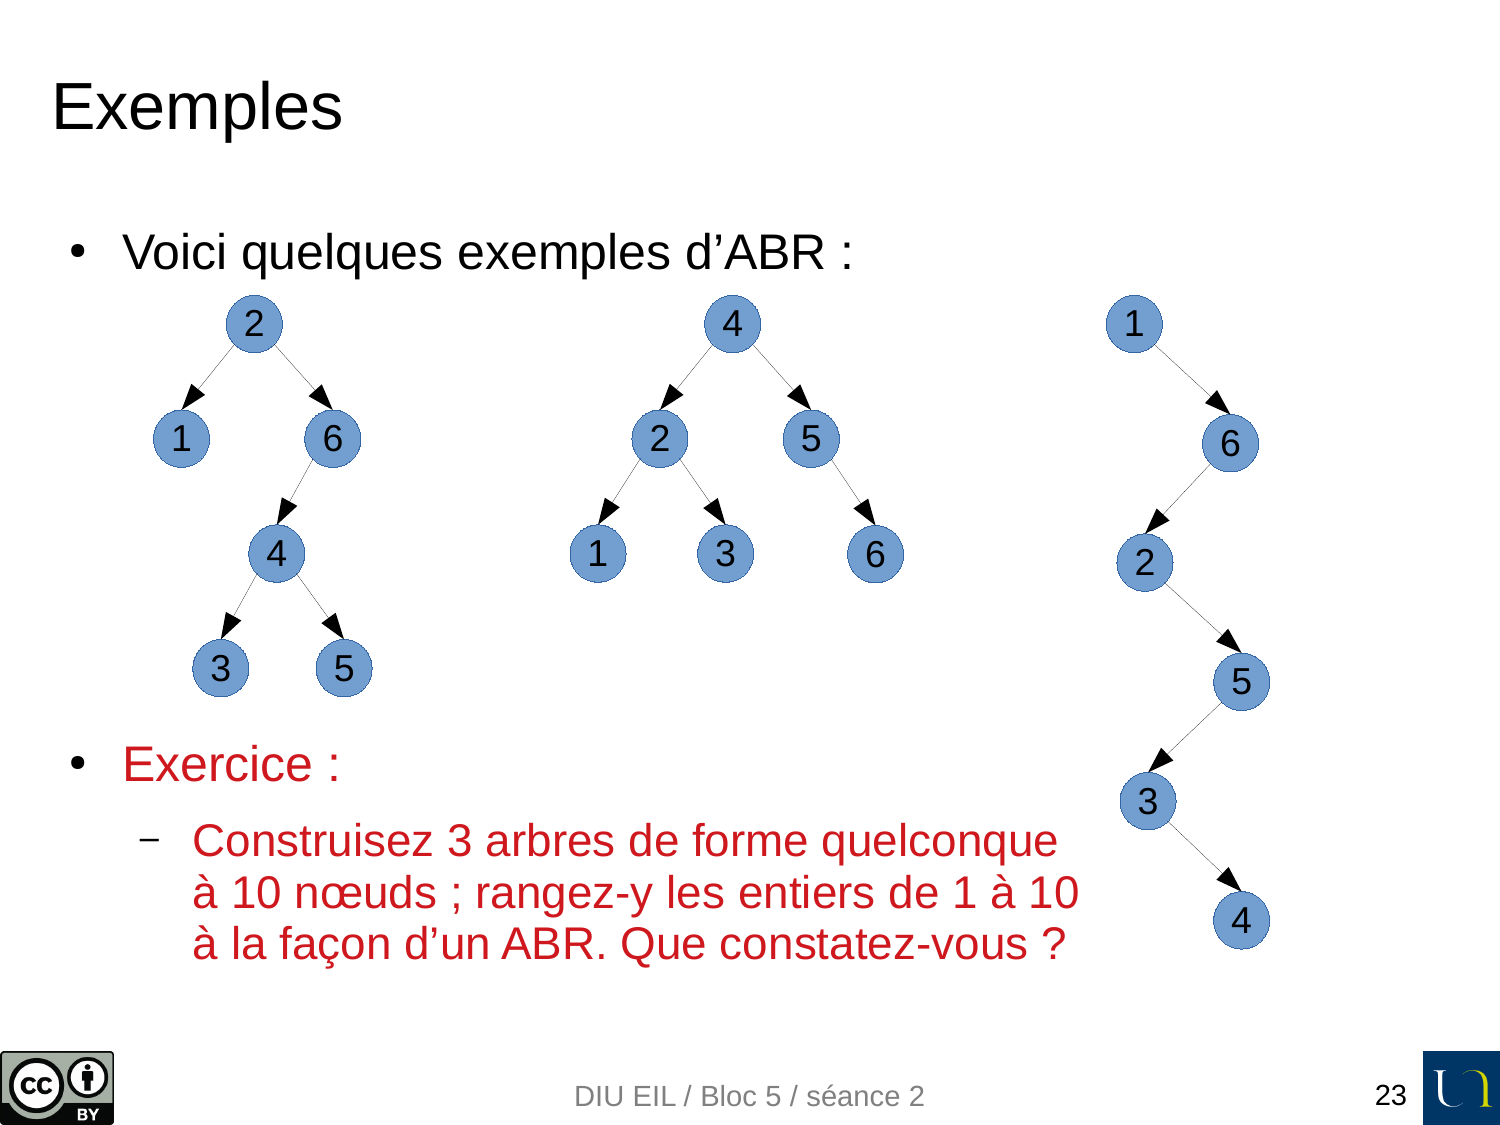

# Exemples
Voici quelques exemples d’ABR :
Exercice :
Construisez 3 arbres de forme quelconque
à 10 nœuds ; rangez-y les entiers de 1 à 10
à la façon d’un ABR. Que constatez-vous ?
2
4
1
1
2
6
5
6
4
1
3
6
2
3
5
5
3
4
23